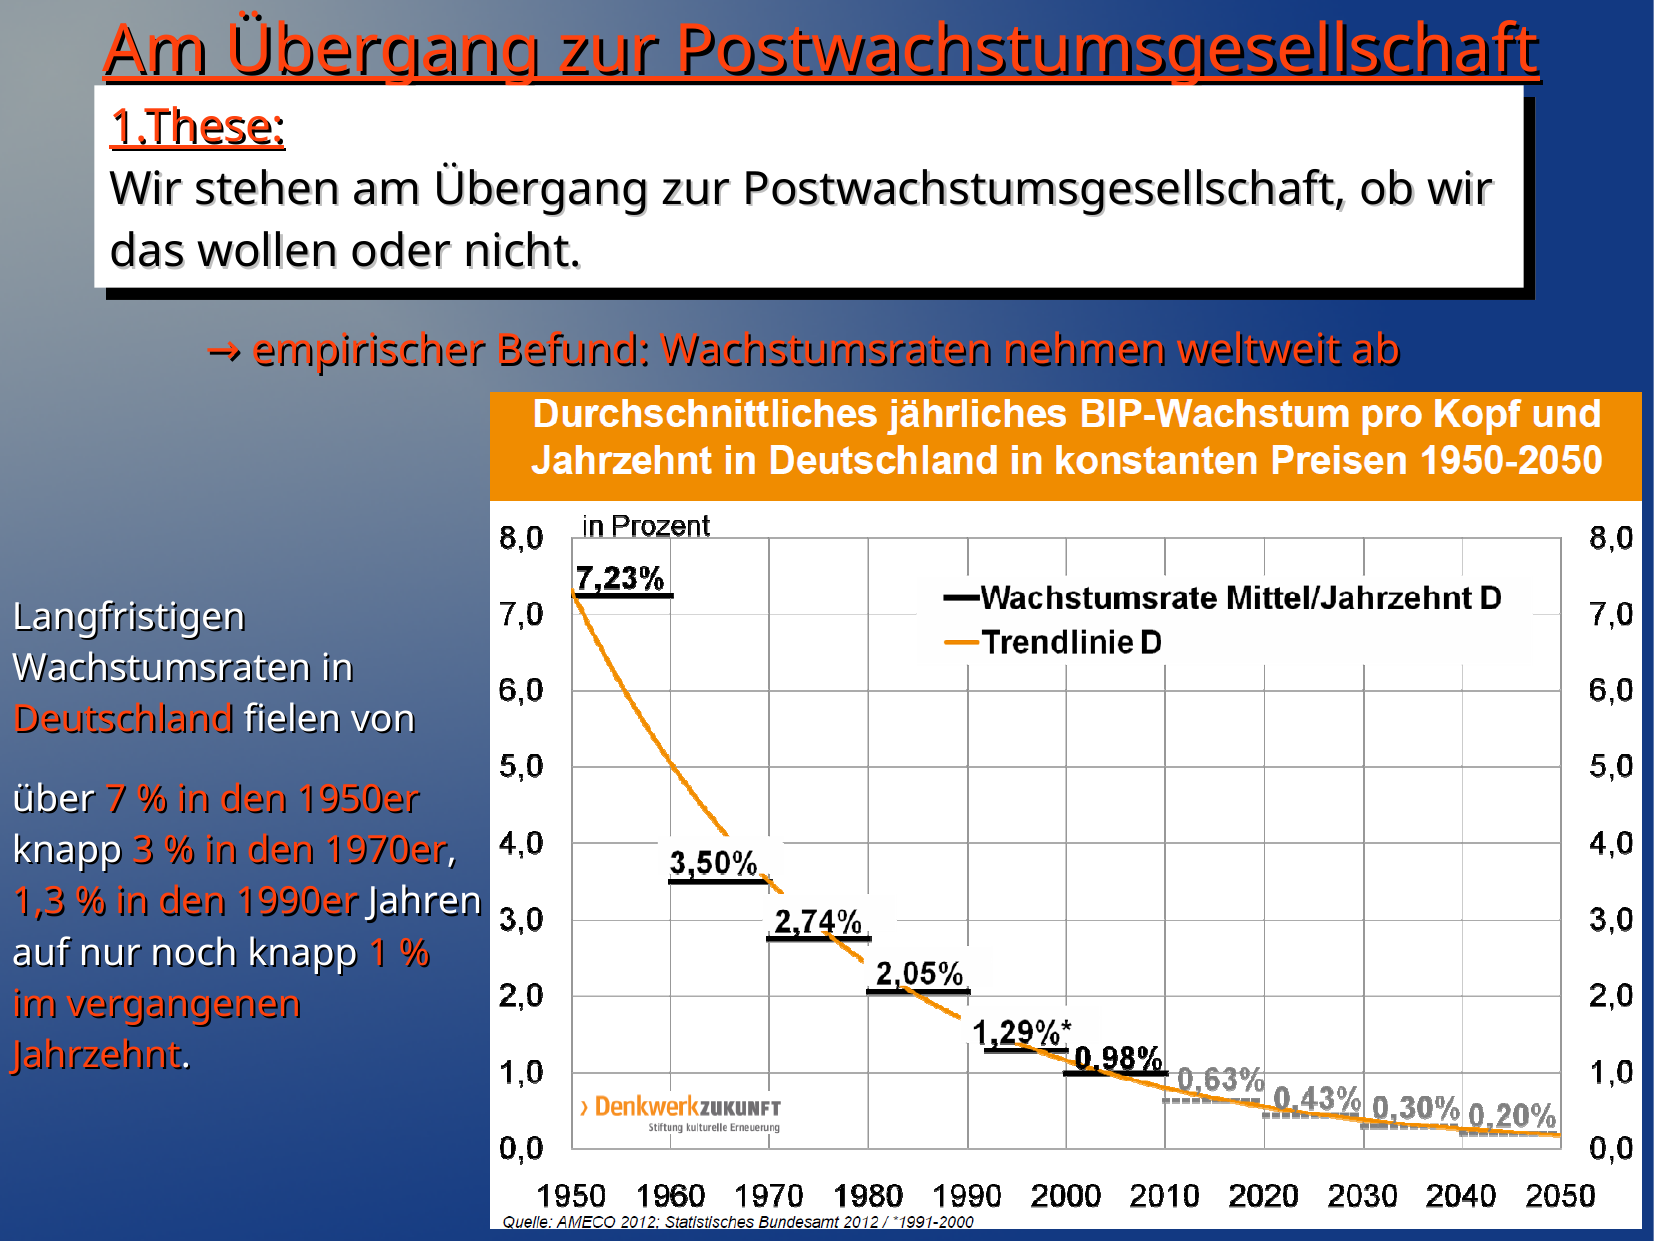

# Am Übergang zur Postwachstumsgesellschaft
1.These:
Wir stehen am Übergang zur Postwachstumsgesellschaft, ob wir das wollen oder nicht.
→ empirischer Befund: Wachstumsraten nehmen weltweit ab
Langfristigen Wachstumsraten in Deutschland fielen von
über 7 % in den 1950er knapp 3 % in den 1970er, 1,3 % in den 1990er Jahren auf nur noch knapp 1 % im vergangenen Jahrzehnt.